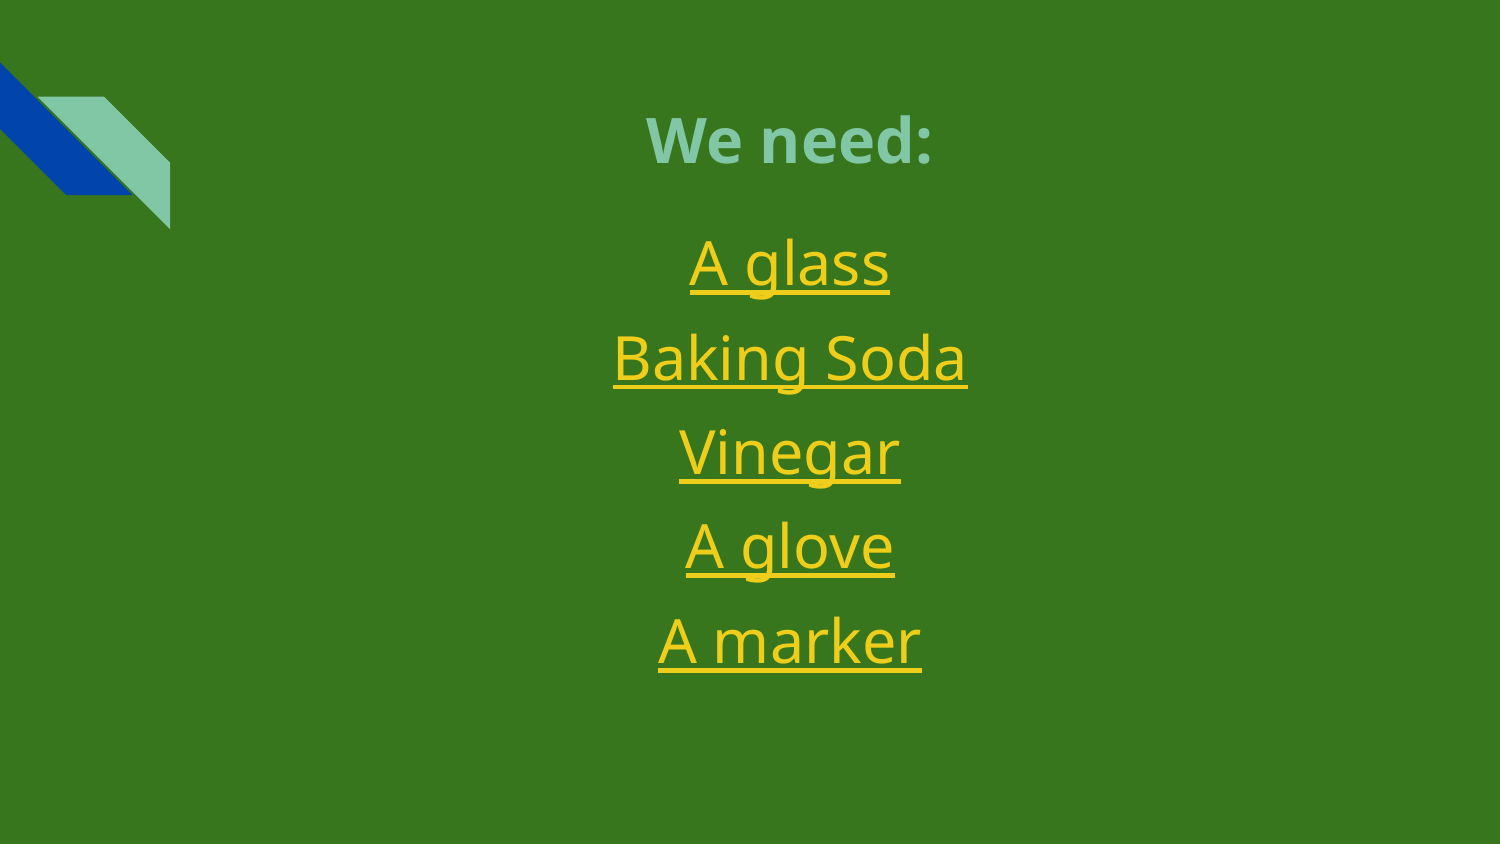

# We need:
A glass
Baking Soda
Vinegar
A glove
A marker